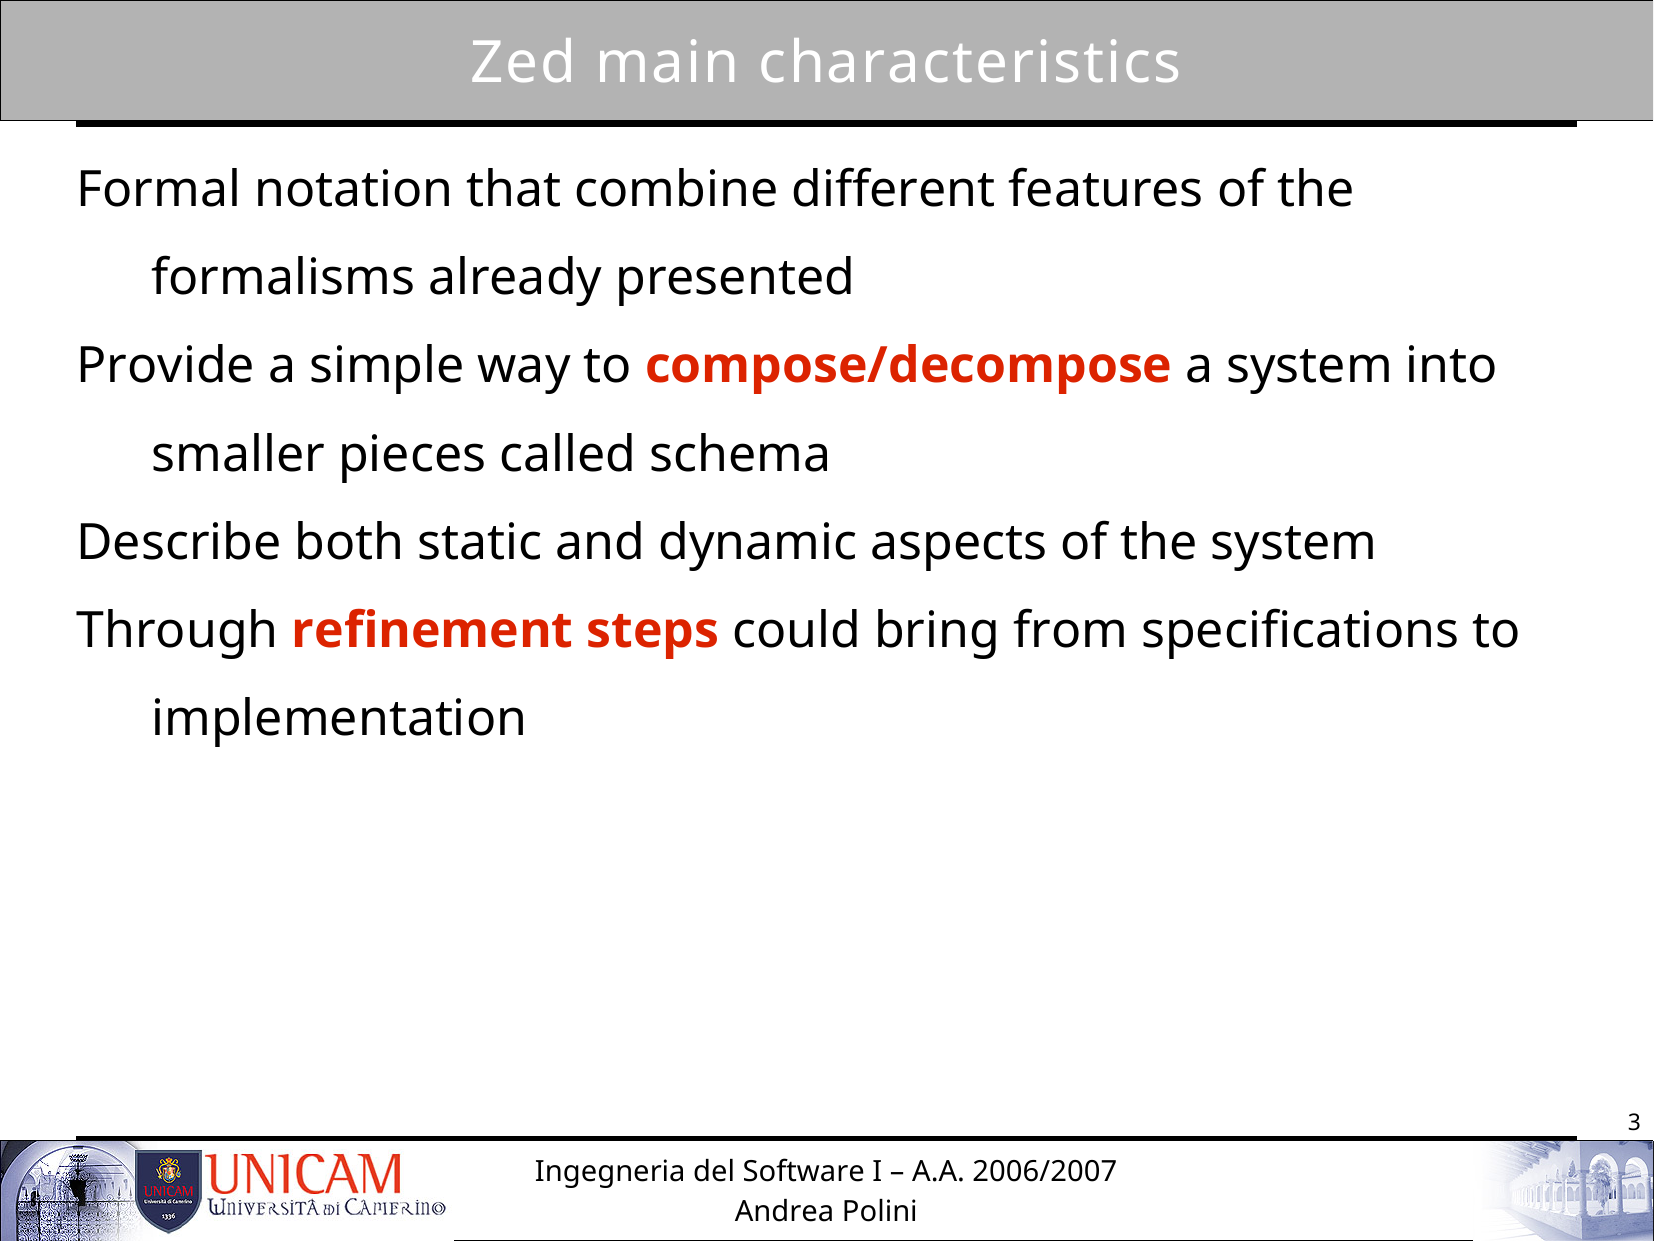

# Zed main characteristics
Formal notation that combine different features of the formalisms already presented
Provide a simple way to compose/decompose a system into smaller pieces called schema
Describe both static and dynamic aspects of the system
Through refinement steps could bring from specifications to implementation
3